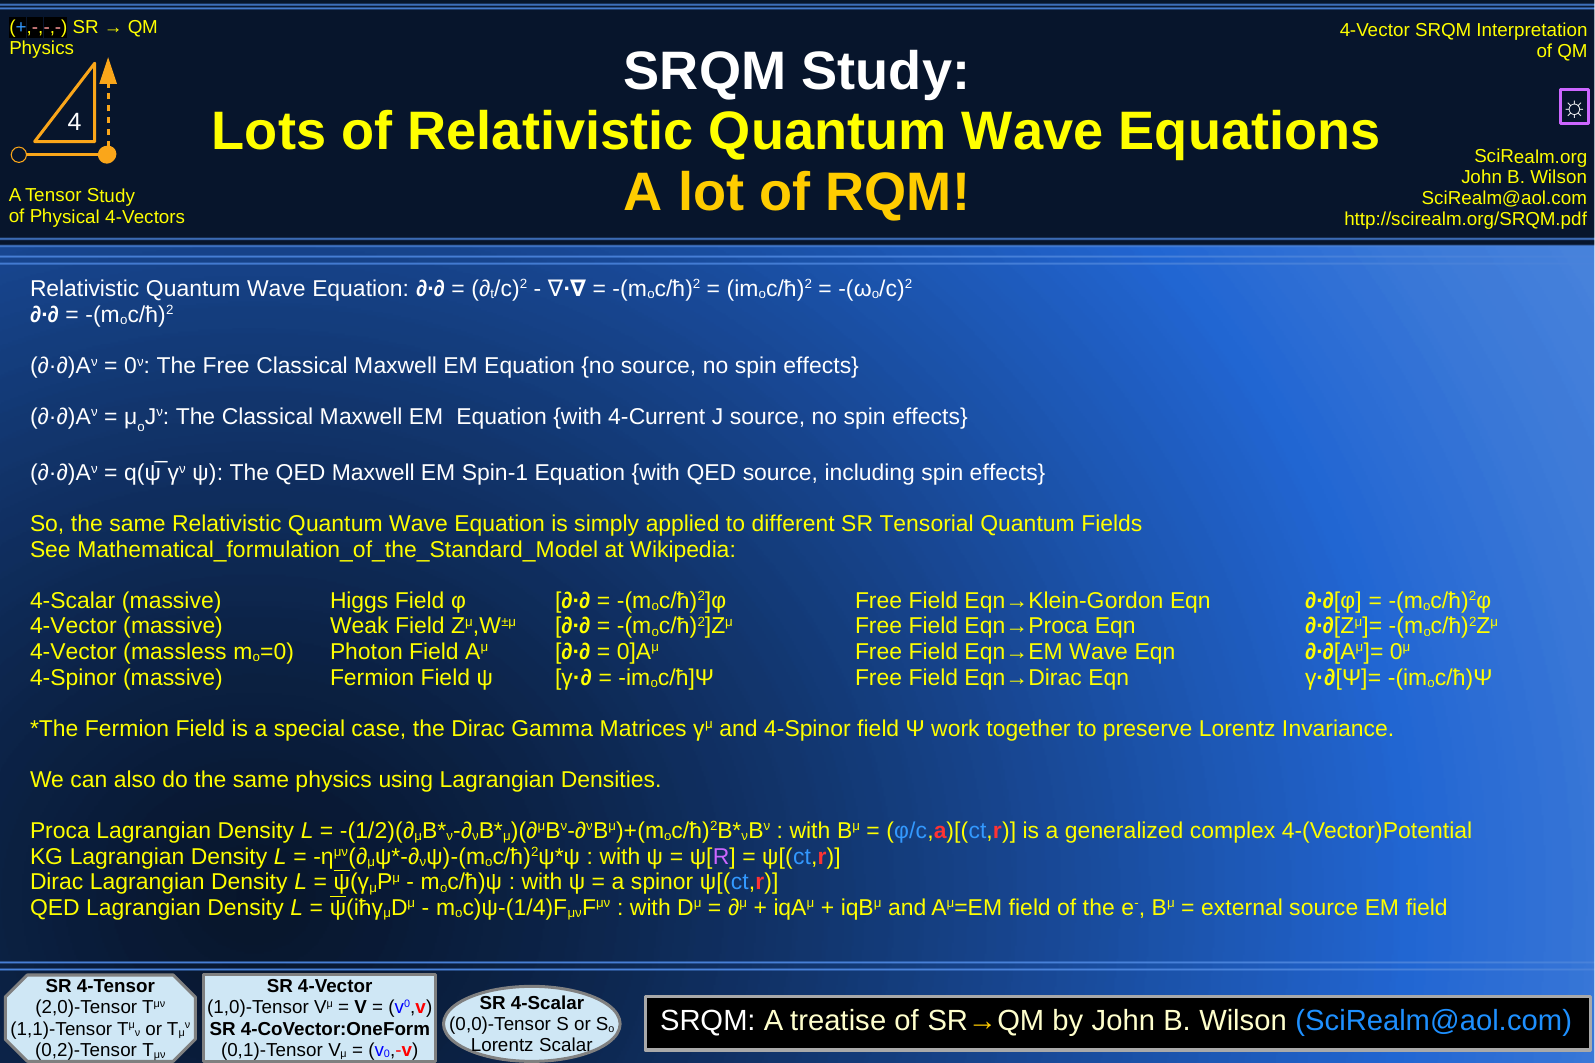

(+,-,-,-) SR → QM
Physics
A Tensor Study
of Physical 4-Vectors
4-Vector SRQM Interpretation
of QM
SciRealm.org
John B. Wilson
SciRealm@aol.com
http://scirealm.org/SRQM.pdf
SRQM Study:
Lots of Relativistic Quantum Wave Equations
A lot of RQM!
4
☼
# Relativistic Quantum Wave Equation: ∂∙∂ = (∂t/c)2 - ∇∙∇ = -(moc/ħ)2 = (imoc/ħ)2 = -(ωo/c)2 ∂∙∂ = -(moc/ħ)2 (∂·∂)Aν = 0ν: The Free Classical Maxwell EM Equation {no source, no spin effects}
(∂·∂)Aν = μoJν: The Classical Maxwell EM Equation {with 4-Current J source, no spin effects}
(∂·∂)Aν = q(ψ̅ γν ψ): The QED Maxwell EM Spin-1 Equation {with QED source, including spin effects}
So, the same Relativistic Quantum Wave Equation is simply applied to different SR Tensorial Quantum Fields
See Mathematical_formulation_of_the_Standard_Model at Wikipedia:
4-Scalar (massive)		Higgs Field φ		[∂∙∂ = -(moc/ħ)2]φ 		Free Field Eqn→Klein-Gordon Eqn		∂∙∂[φ] = -(moc/ħ)2φ
4-Vector (massive)		Weak Field Zμ,W±μ	[∂∙∂ = -(moc/ħ)2]Zμ 		Free Field Eqn→Proca Eqn			∂∙∂[Zμ]= -(moc/ħ)2Zμ
4-Vector (massless mo=0)	Photon Field Aμ 	[∂∙∂ = 0]Aμ 			Free Field Eqn→EM Wave Eqn		∂∙∂[Aμ]= 0μ
4-Spinor (massive)		Fermion Field ψ	[γ·∂ = -imoc/ћ]Ψ		Free Field Eqn→Dirac Eqn			γ·∂[Ψ]= -(imoc/ћ)Ψ
*The Fermion Field is a special case, the Dirac Gamma Matrices γμ and 4-Spinor field Ψ work together to preserve Lorentz Invariance.
We can also do the same physics using Lagrangian Densities.
Proca Lagrangian Density L = -(1/2)(∂μB*ν-∂νB*μ)(∂μBν-∂νBμ)+(moc/ħ)2B*νBν : with Bμ = (φ/c,a)[(ct,r)] is a generalized complex 4-(Vector)Potential
KG Lagrangian Density L = -ημν(∂μψ*-∂νψ)-(moc/ħ)2ψ*ψ : with ψ = ψ[R] = ψ[(ct,r)]
Dirac Lagrangian Density L = ψ(γμPμ - moc/ħ)ψ : with ψ = a spinor ψ[(ct,r)]
QED Lagrangian Density L = ψ(iħγμDμ - moc)ψ-(1/4)FμνFμν : with Dμ = ∂μ + iqAμ + iqBμ and Aμ=EM field of the e-, Bμ = external source EM field
SR 4-Tensor
(2,0)-Tensor Tμν
(1,1)-Tensor Tμν or Tμν
(0,2)-Tensor Tμν
SR 4-Vector
(1,0)-Tensor Vμ = V = (v0,v)
SR 4-CoVector:OneForm
(0,1)-Tensor Vμ = (v0,-v)
SR 4-Scalar
(0,0)-Tensor S or So
Lorentz Scalar
SRQM: A treatise of SR→QM by John B. Wilson (SciRealm@aol.com)